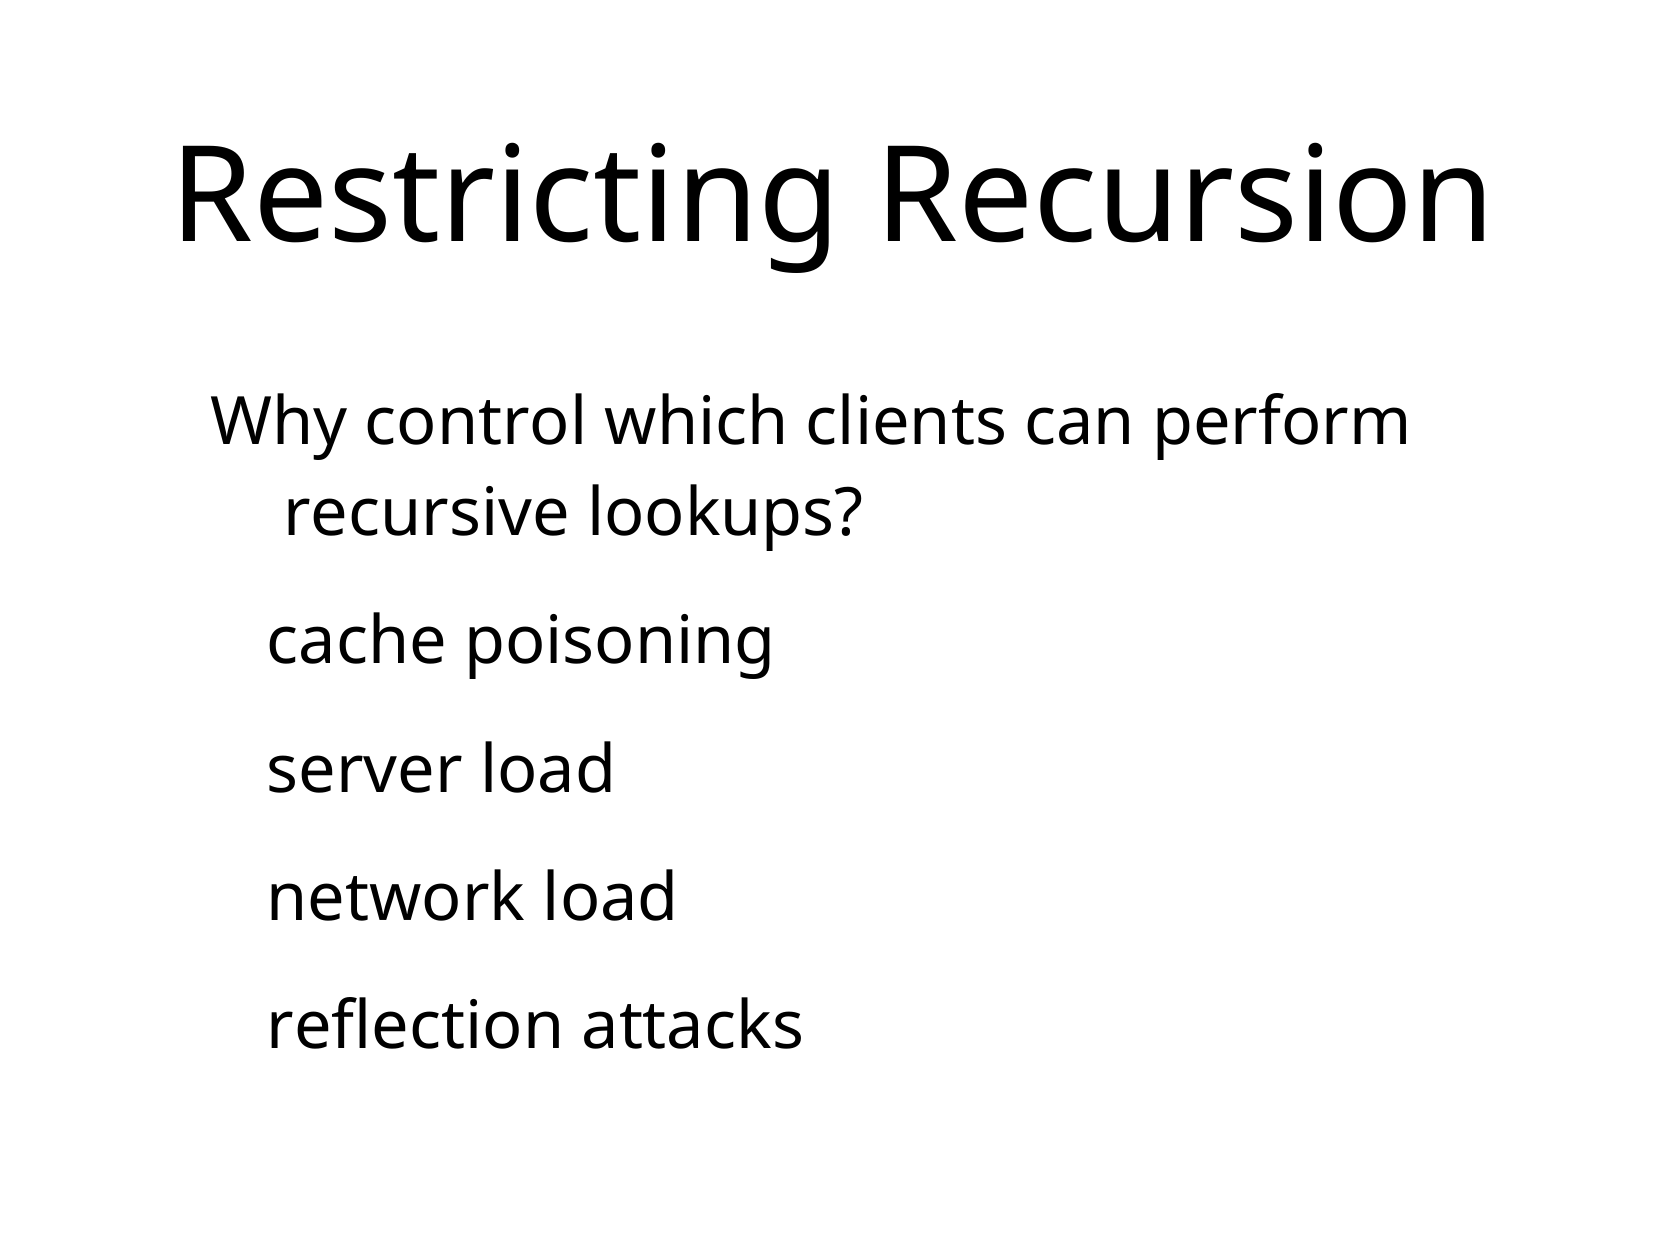

# Restricting Recursion
Why control which clients can perform recursive lookups?
cache poisoning
server load
network load
reflection attacks